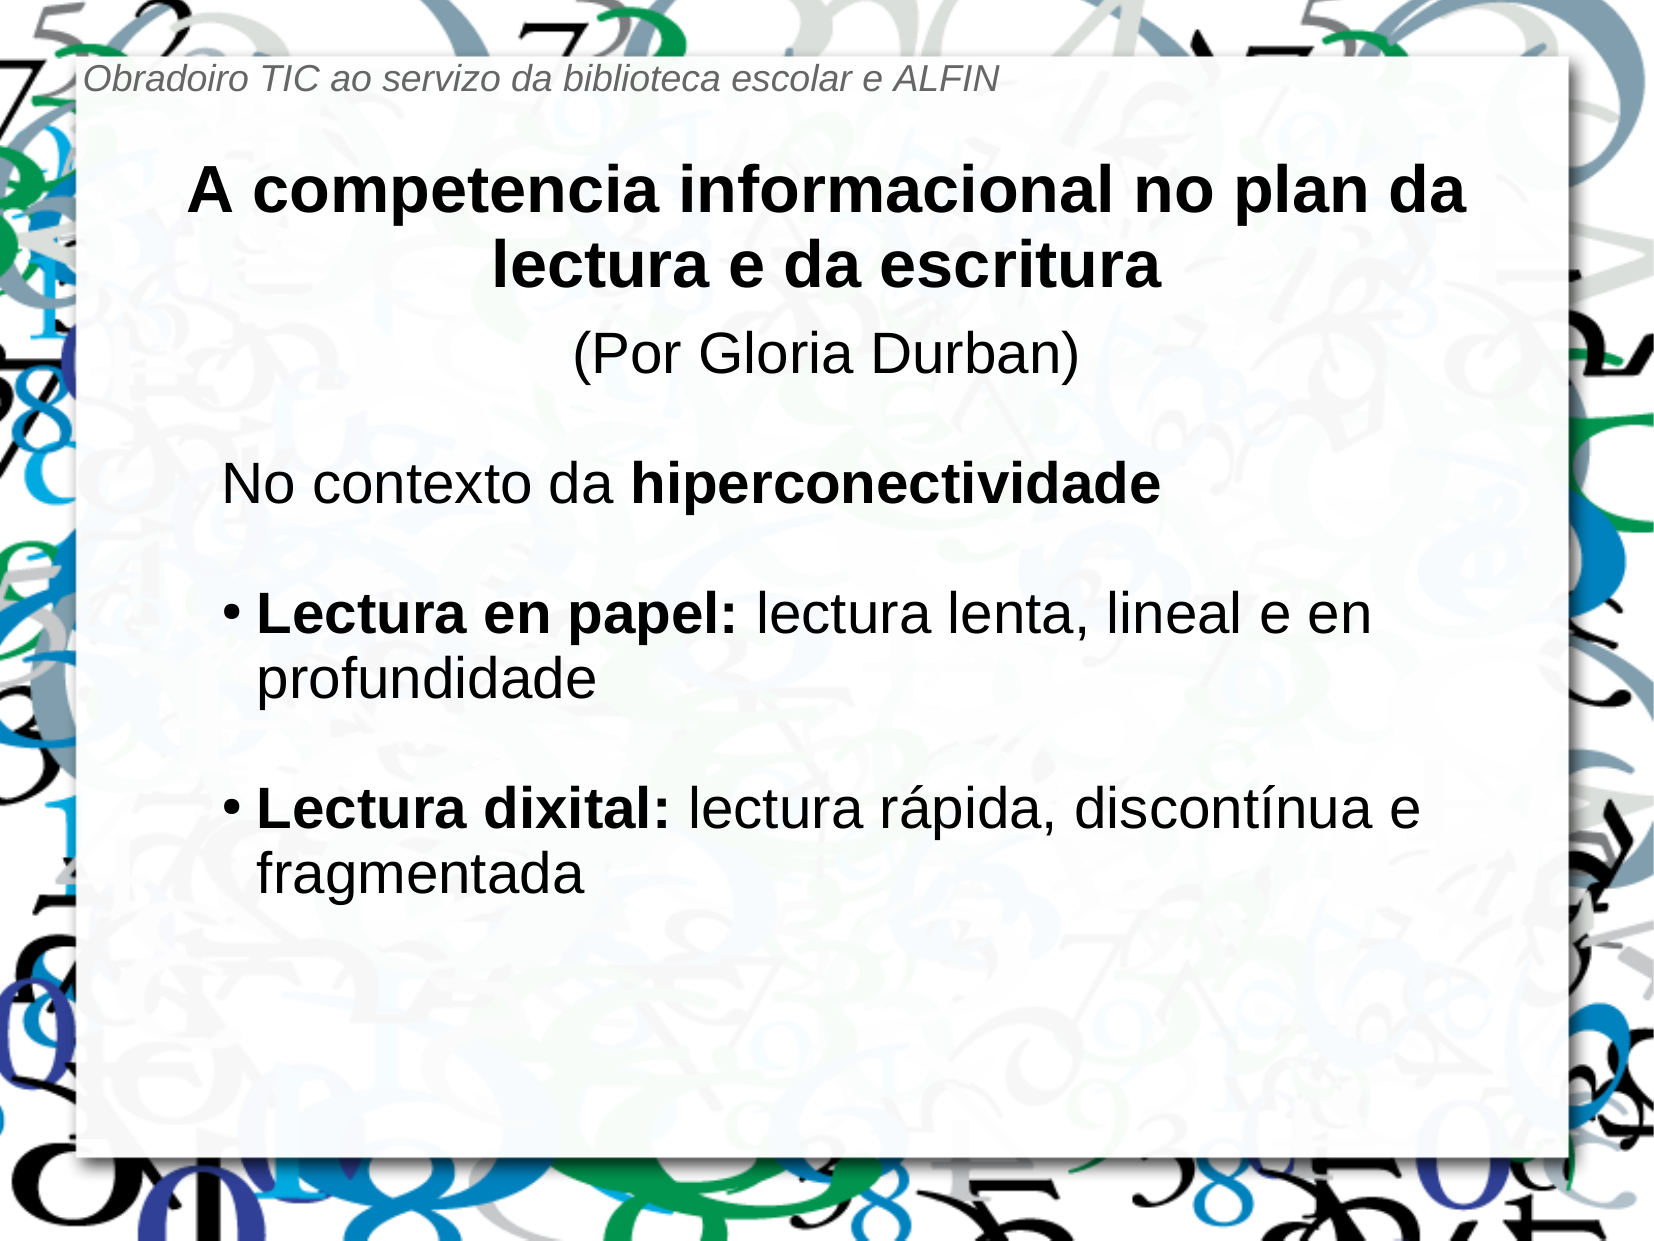

Obradoiro TIC ao servizo da biblioteca escolar e ALFIN
A competencia informacional no plan da lectura e da escritura
(Por Gloria Durban)
No contexto da hiperconectividade
Lectura en papel: lectura lenta, lineal e en profundidade
Lectura dixital: lectura rápida, discontínua e fragmentada